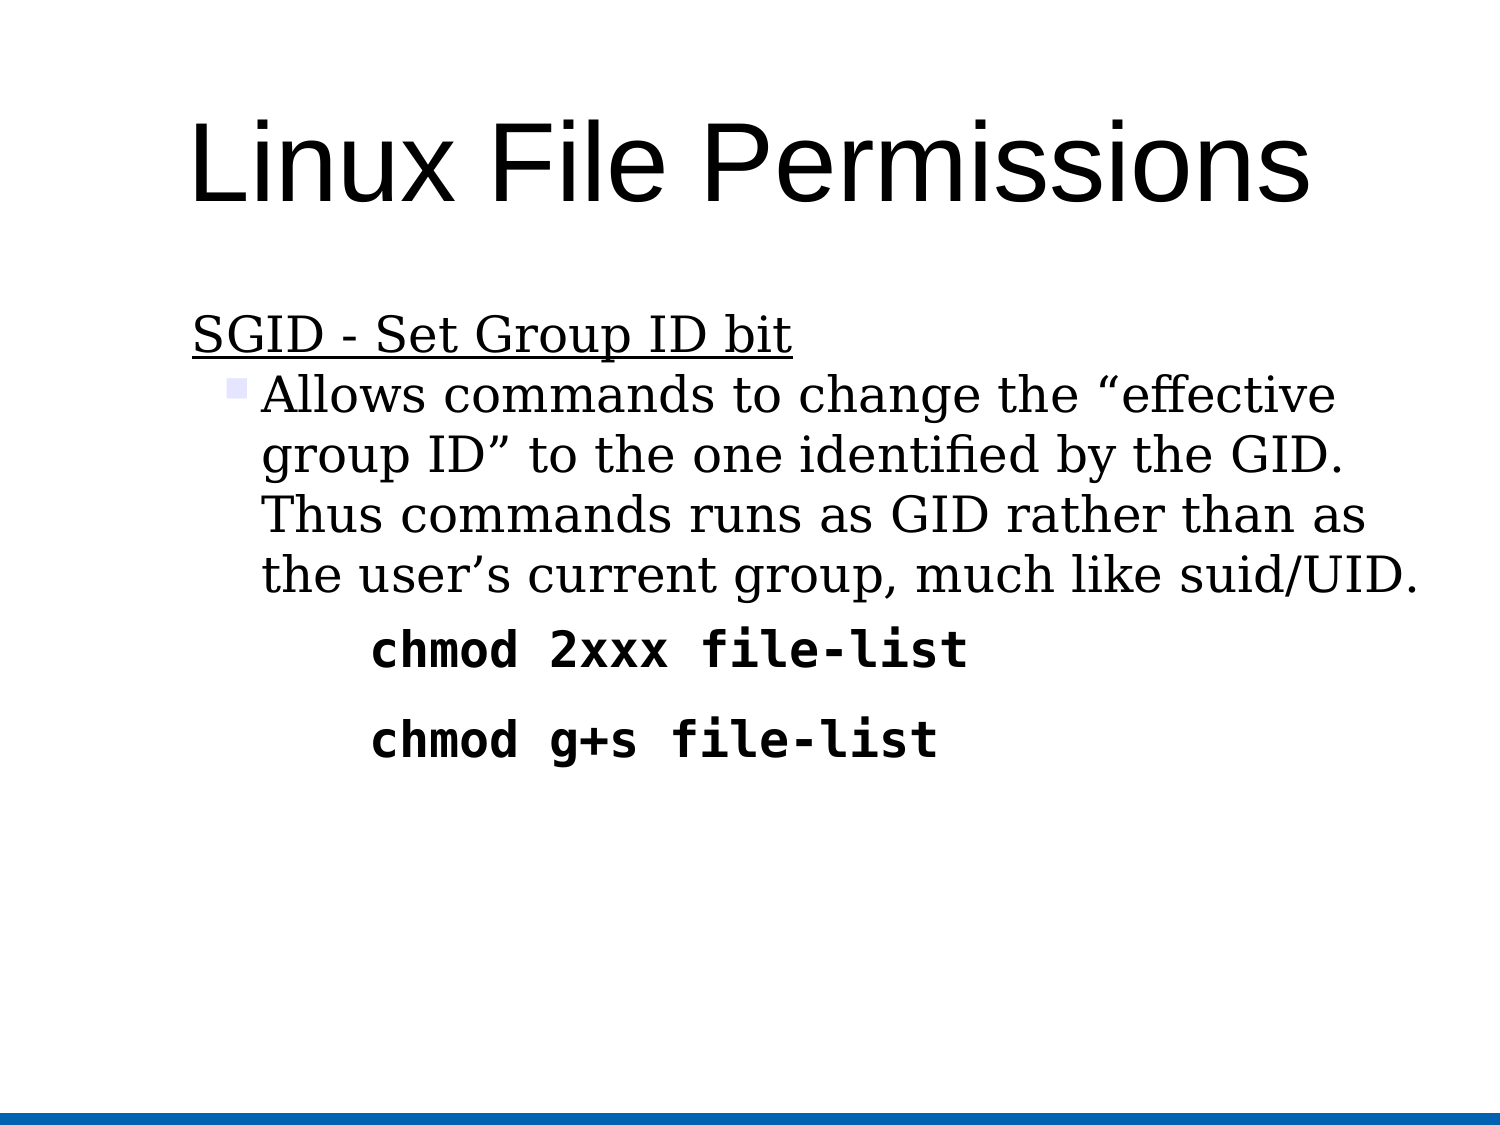

# Linux File Permissions
SGID - Set Group ID bit
Allows commands to change the “effective group ID” to the one identified by the GID. Thus commands runs as GID rather than as the user’s current group, much like suid/UID.
chmod 2xxx file-list
chmod g+s file-list